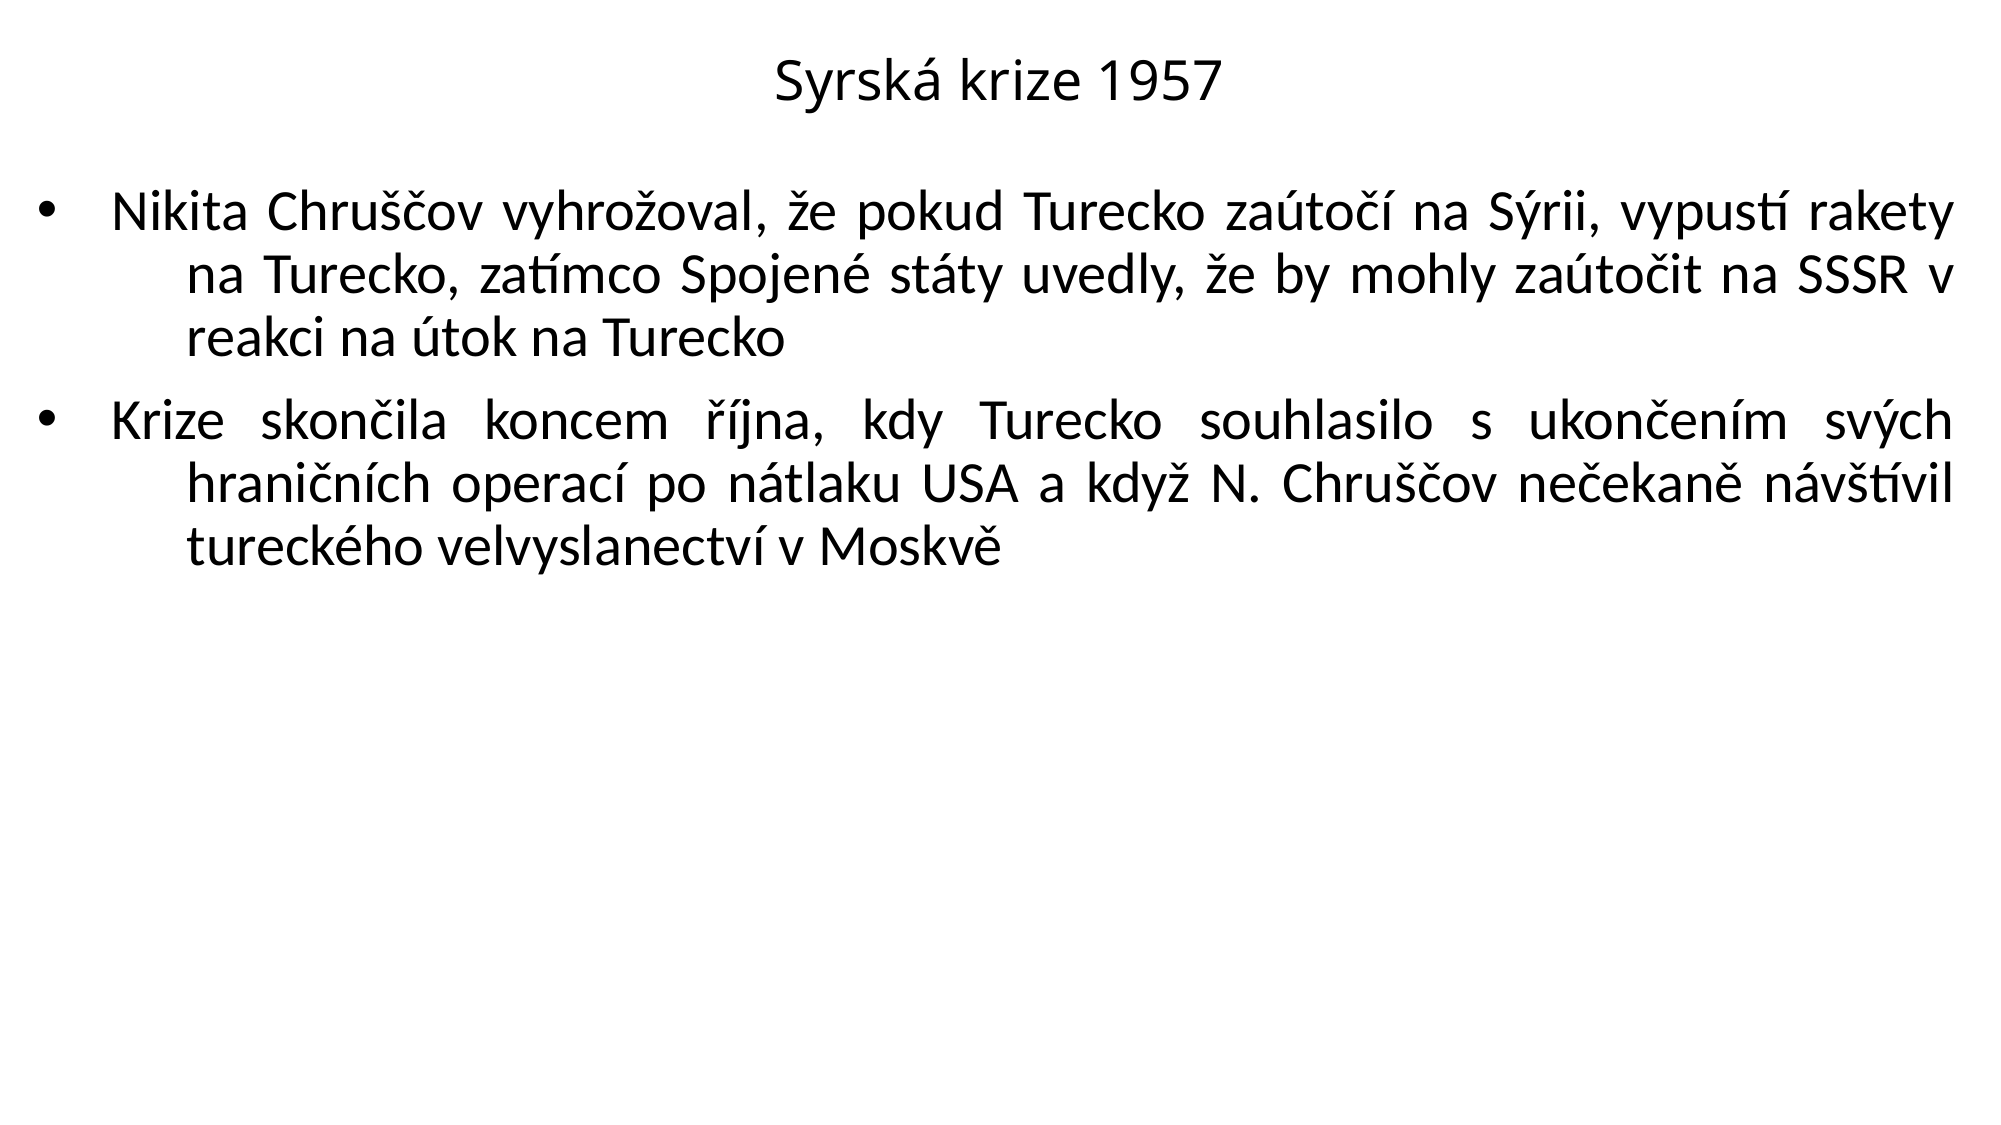

# Syrská krize 1957
Nikita Chruščov vyhrožoval, že pokud Turecko zaútočí na Sýrii, vypustí rakety na Turecko, zatímco Spojené státy uvedly, že by mohly zaútočit na SSSR v reakci na útok na Turecko
Krize skončila koncem října, kdy Turecko souhlasilo s ukončením svých hraničních operací po nátlaku USA a když N. Chruščov nečekaně návštívil tureckého velvyslanectví v Moskvě